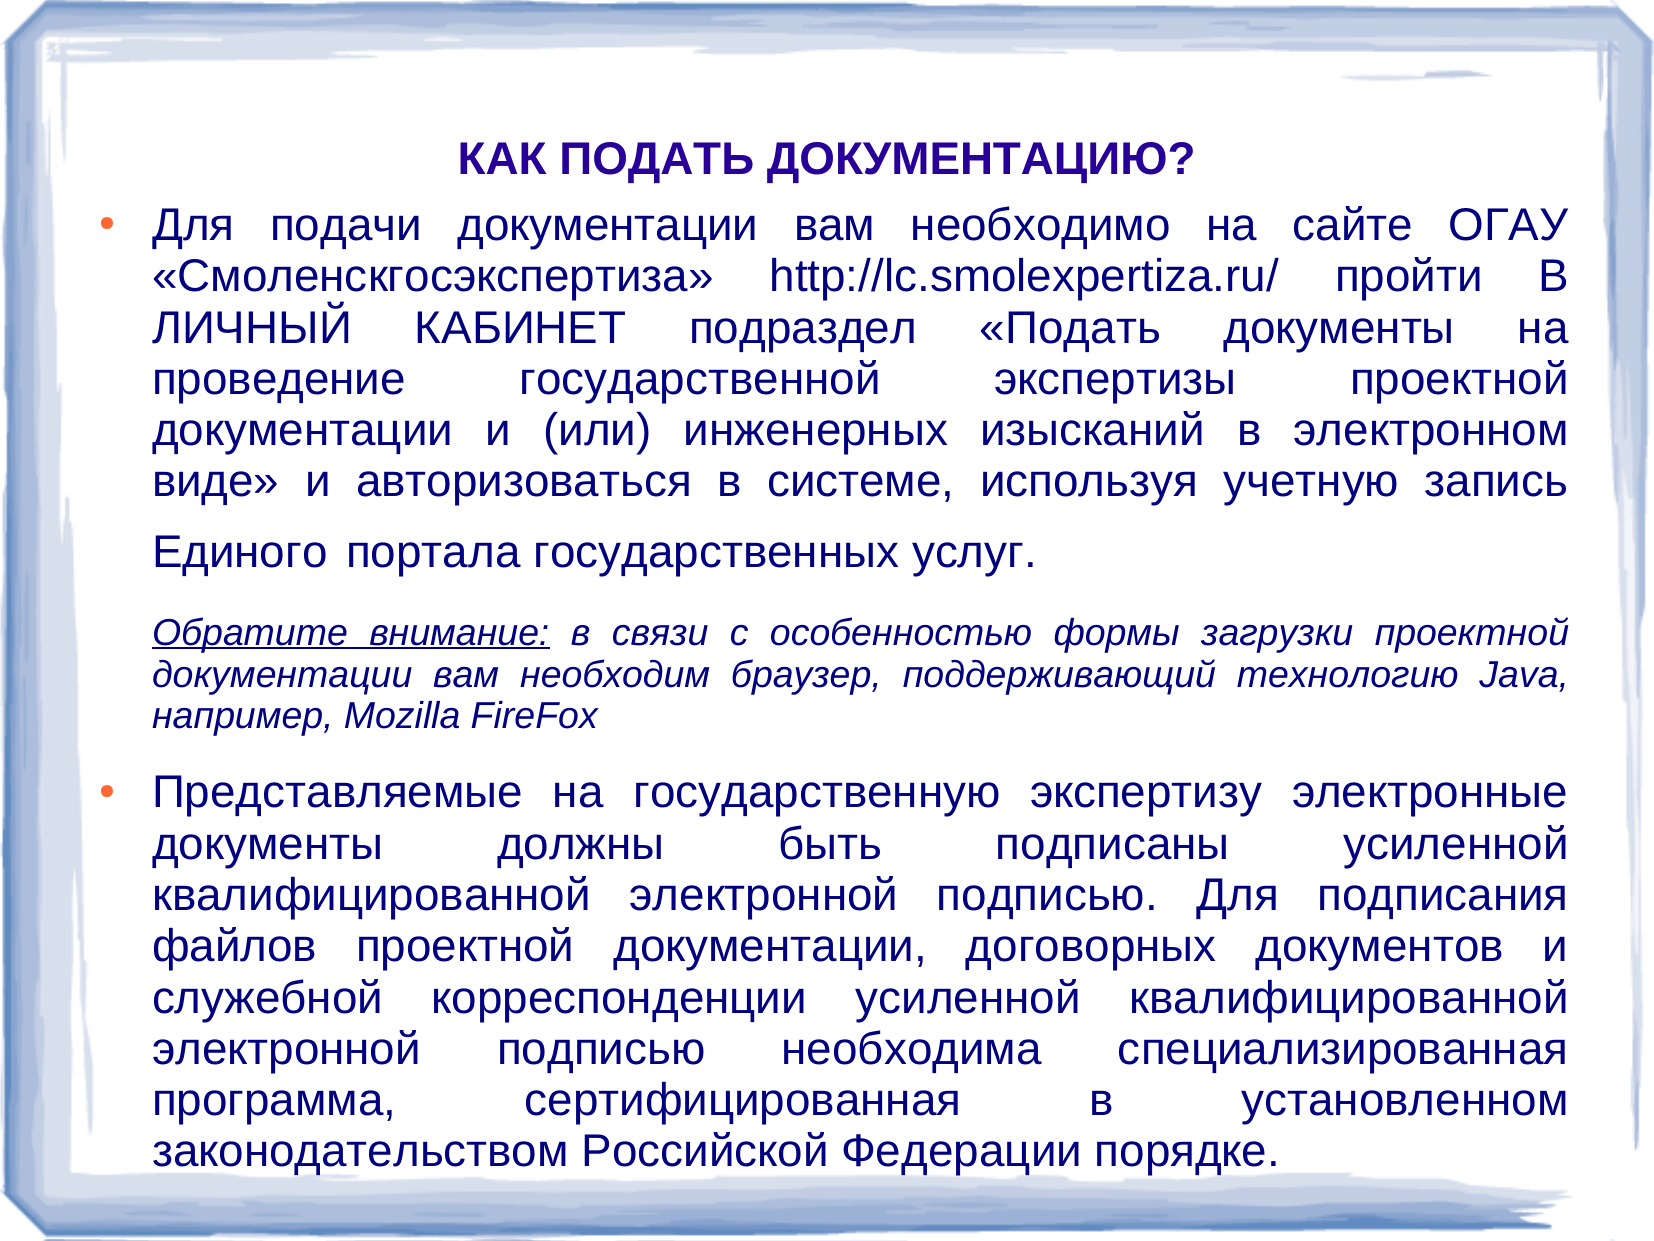

# КАК ПОДАТЬ ДОКУМЕНТАЦИЮ?
Для подачи документации вам необходимо на сайте ОГАУ «Смоленскгосэкспертиза» http://lc.smolexpertiza.ru/ пройти В ЛИЧНЫЙ КАБИНЕТ подраздел «Подать документы на проведение государственной экспертизы проектной документации и (или) инженерных изысканий в электронном виде» и авторизоваться в системе, используя учетную запись Единого портала государственных услуг.
Обратите внимание: в связи с особенностью формы загрузки проектной документации вам необходим браузер, поддерживающий технологию Java, например, Mozilla FireFox
Представляемые на государственную экспертизу электронные документы должны быть подписаны усиленной квалифицированной электронной подписью. Для подписания файлов проектной документации, договорных документов и служебной корреспонденции усиленной квалифицированной электронной подписью необходима специализированная программа, сертифицированная в установленном законодательством Российской Федерации порядке.